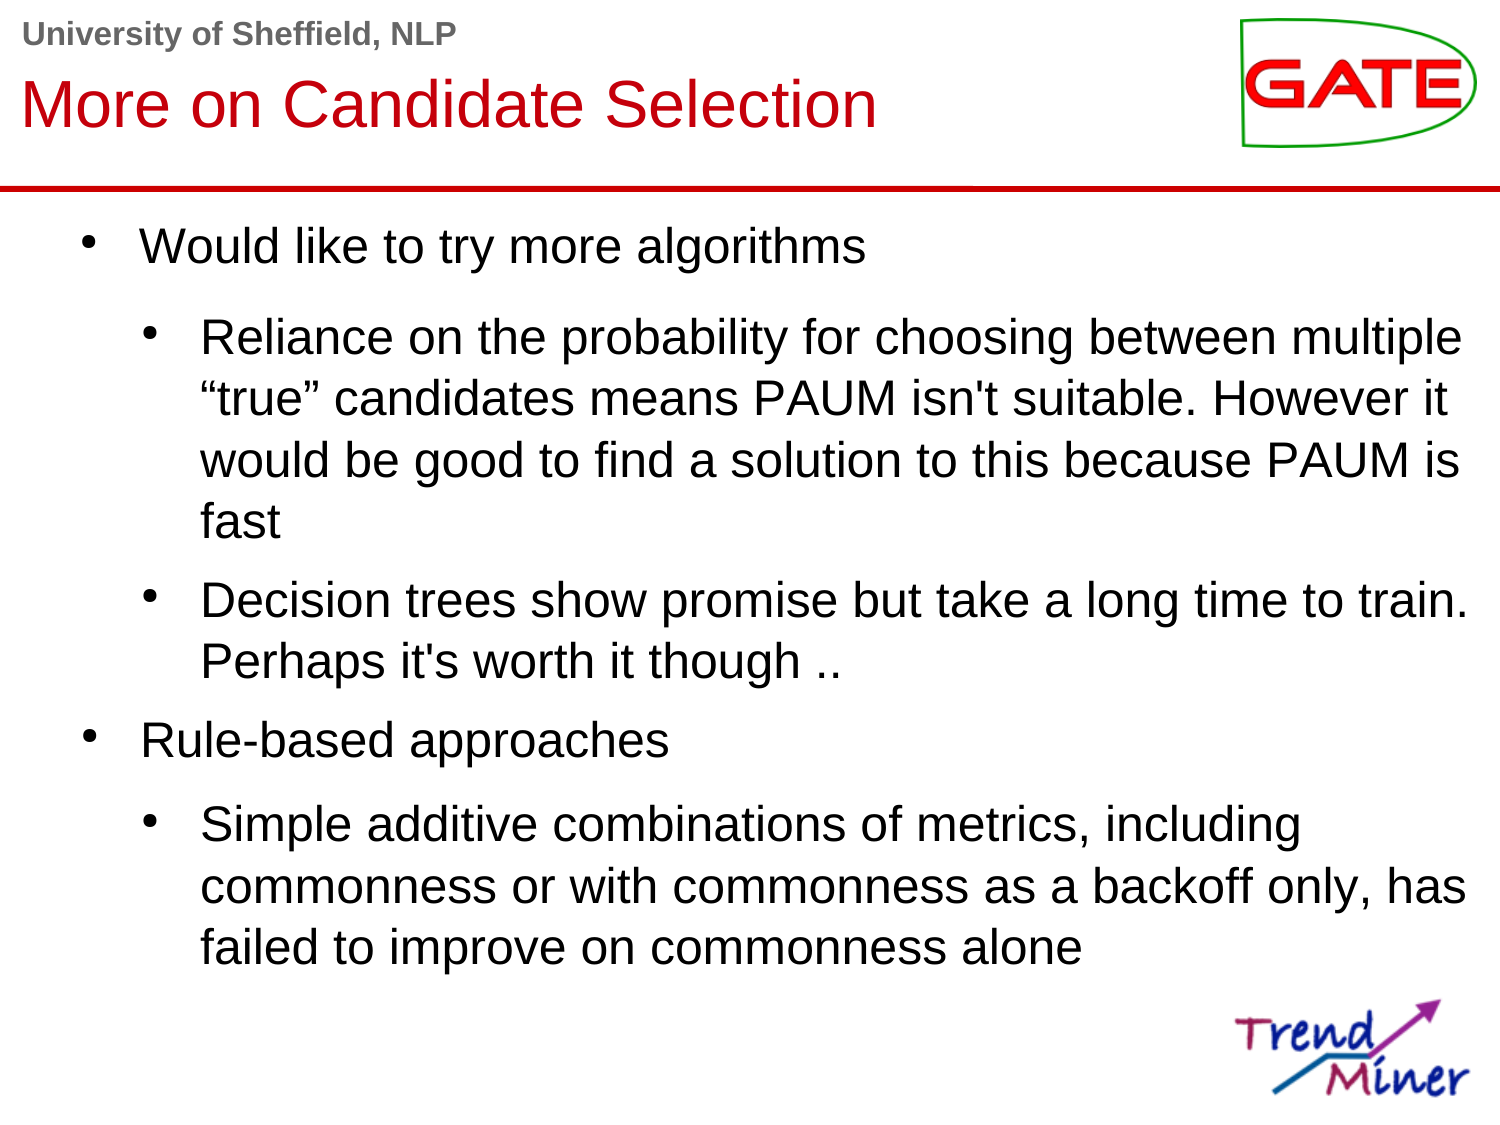

# More on Candidate Selection
Would like to try more algorithms
Reliance on the probability for choosing between multiple “true” candidates means PAUM isn't suitable. However it would be good to find a solution to this because PAUM is fast
Decision trees show promise but take a long time to train. Perhaps it's worth it though ..
Rule-based approaches
Simple additive combinations of metrics, including commonness or with commonness as a backoff only, has failed to improve on commonness alone